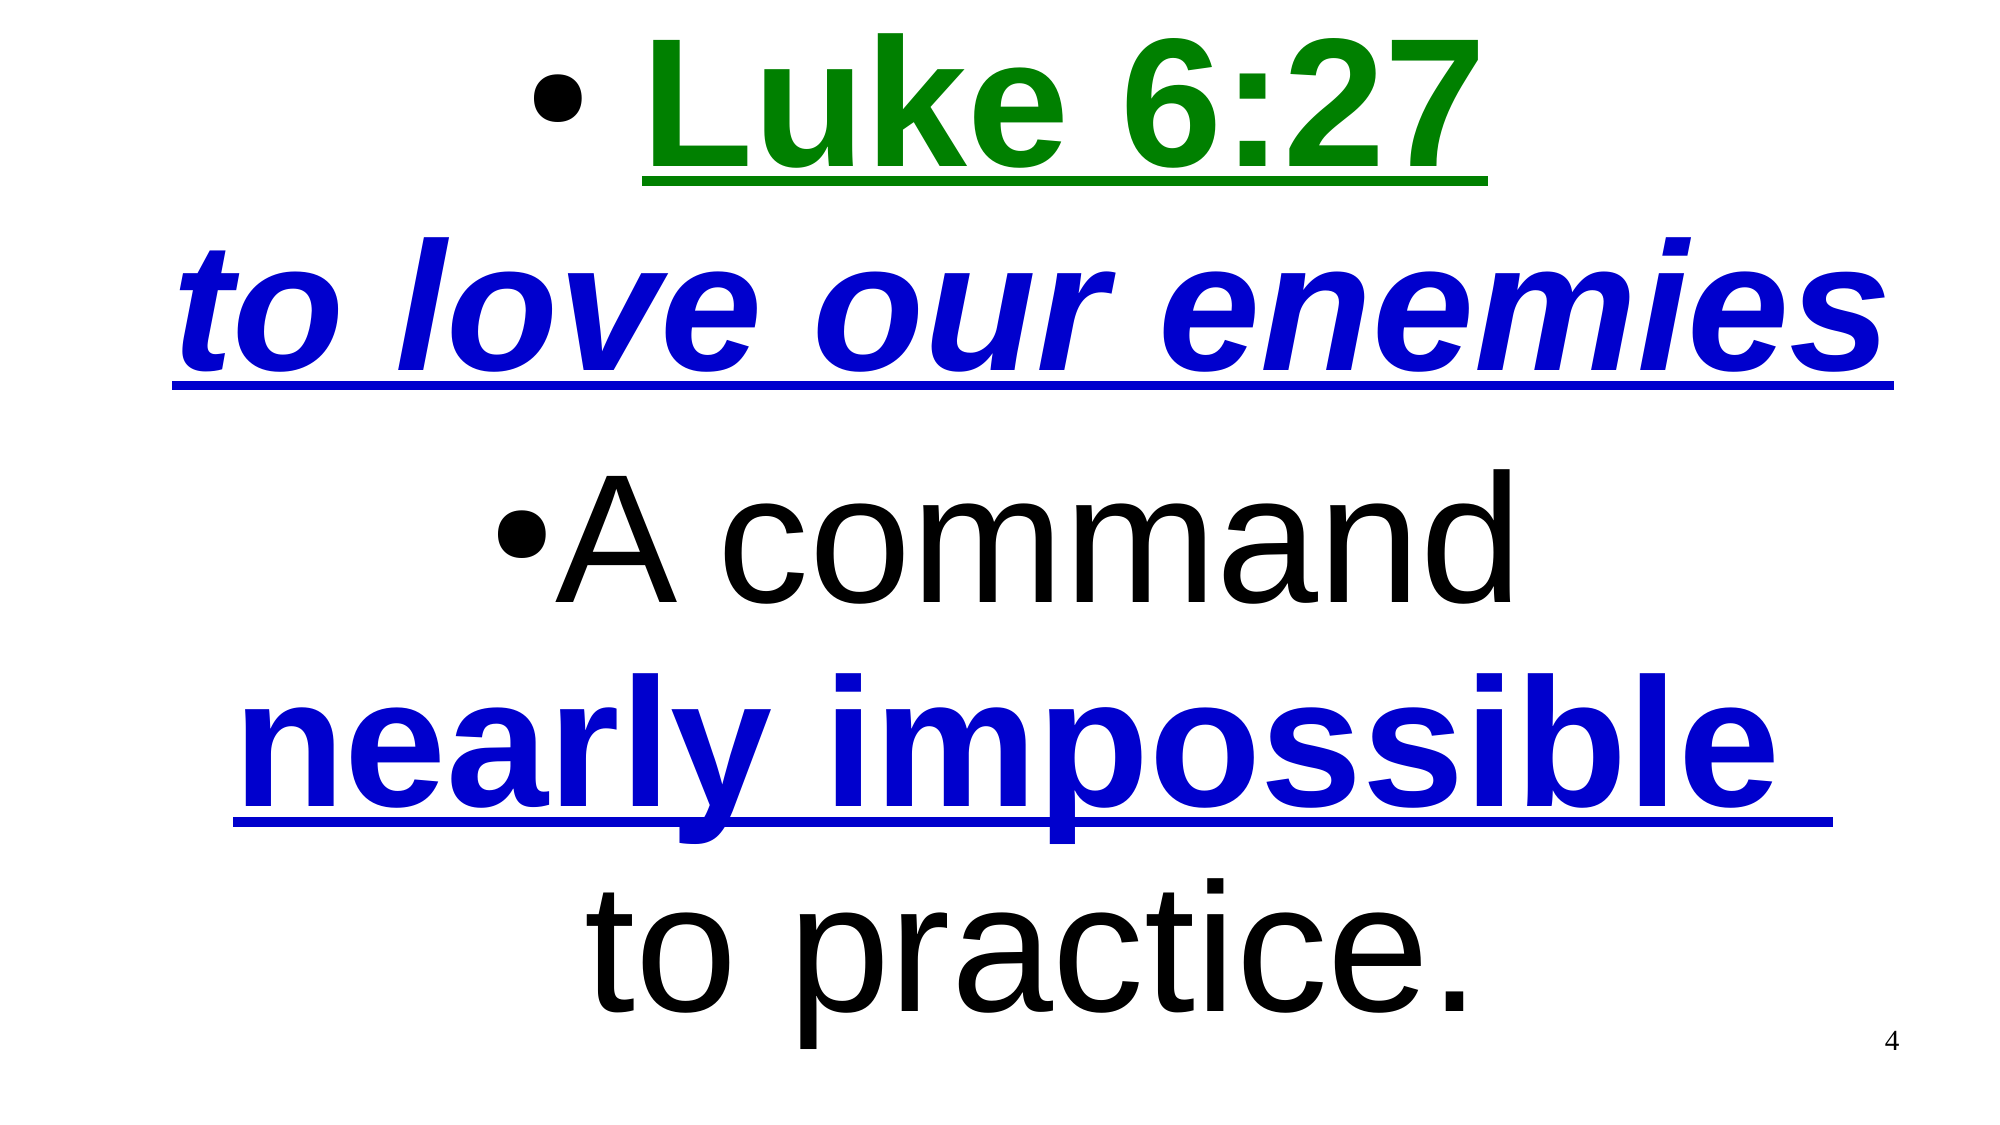

# Luke 6:27 to love our enemies
A command
nearly impossible
to practice.
4